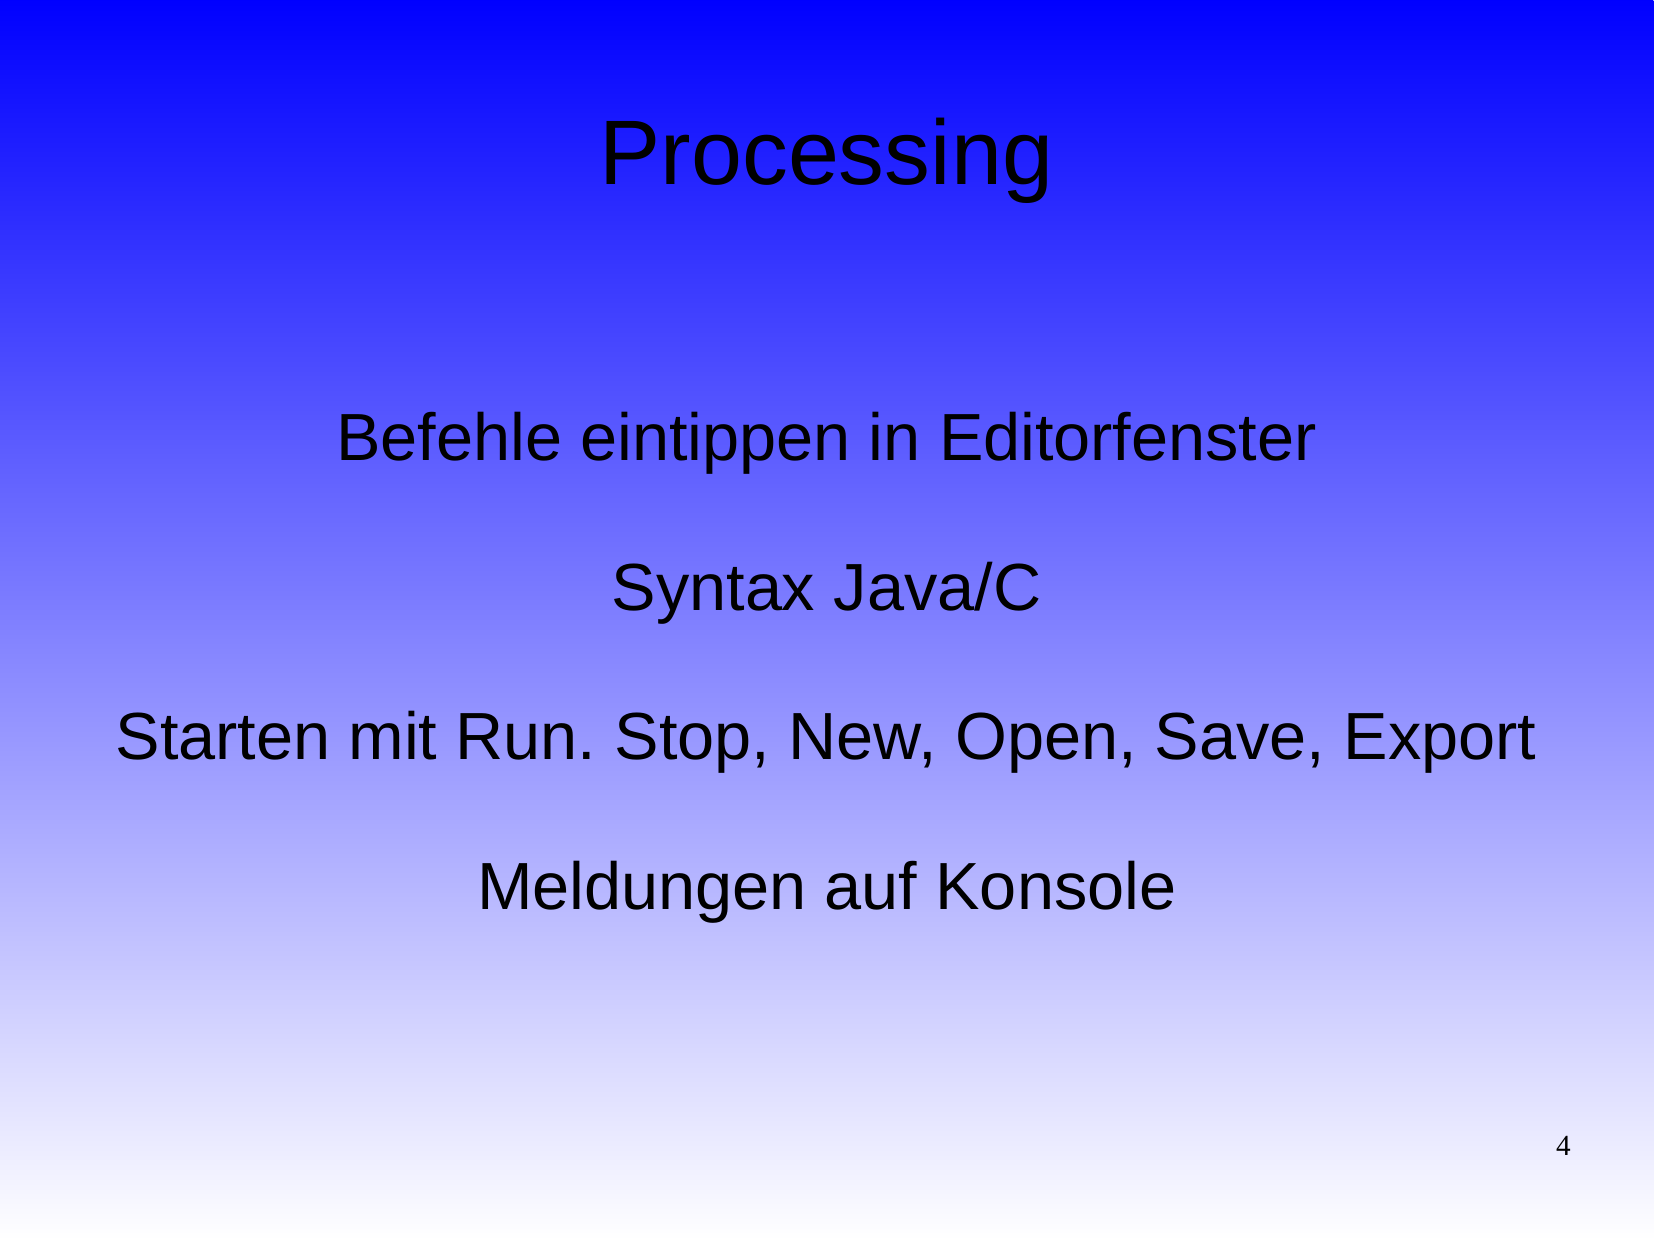

# Processing
Befehle eintippen in Editorfenster
Syntax Java/C
Starten mit Run. Stop, New, Open, Save, Export
Meldungen auf Konsole
4